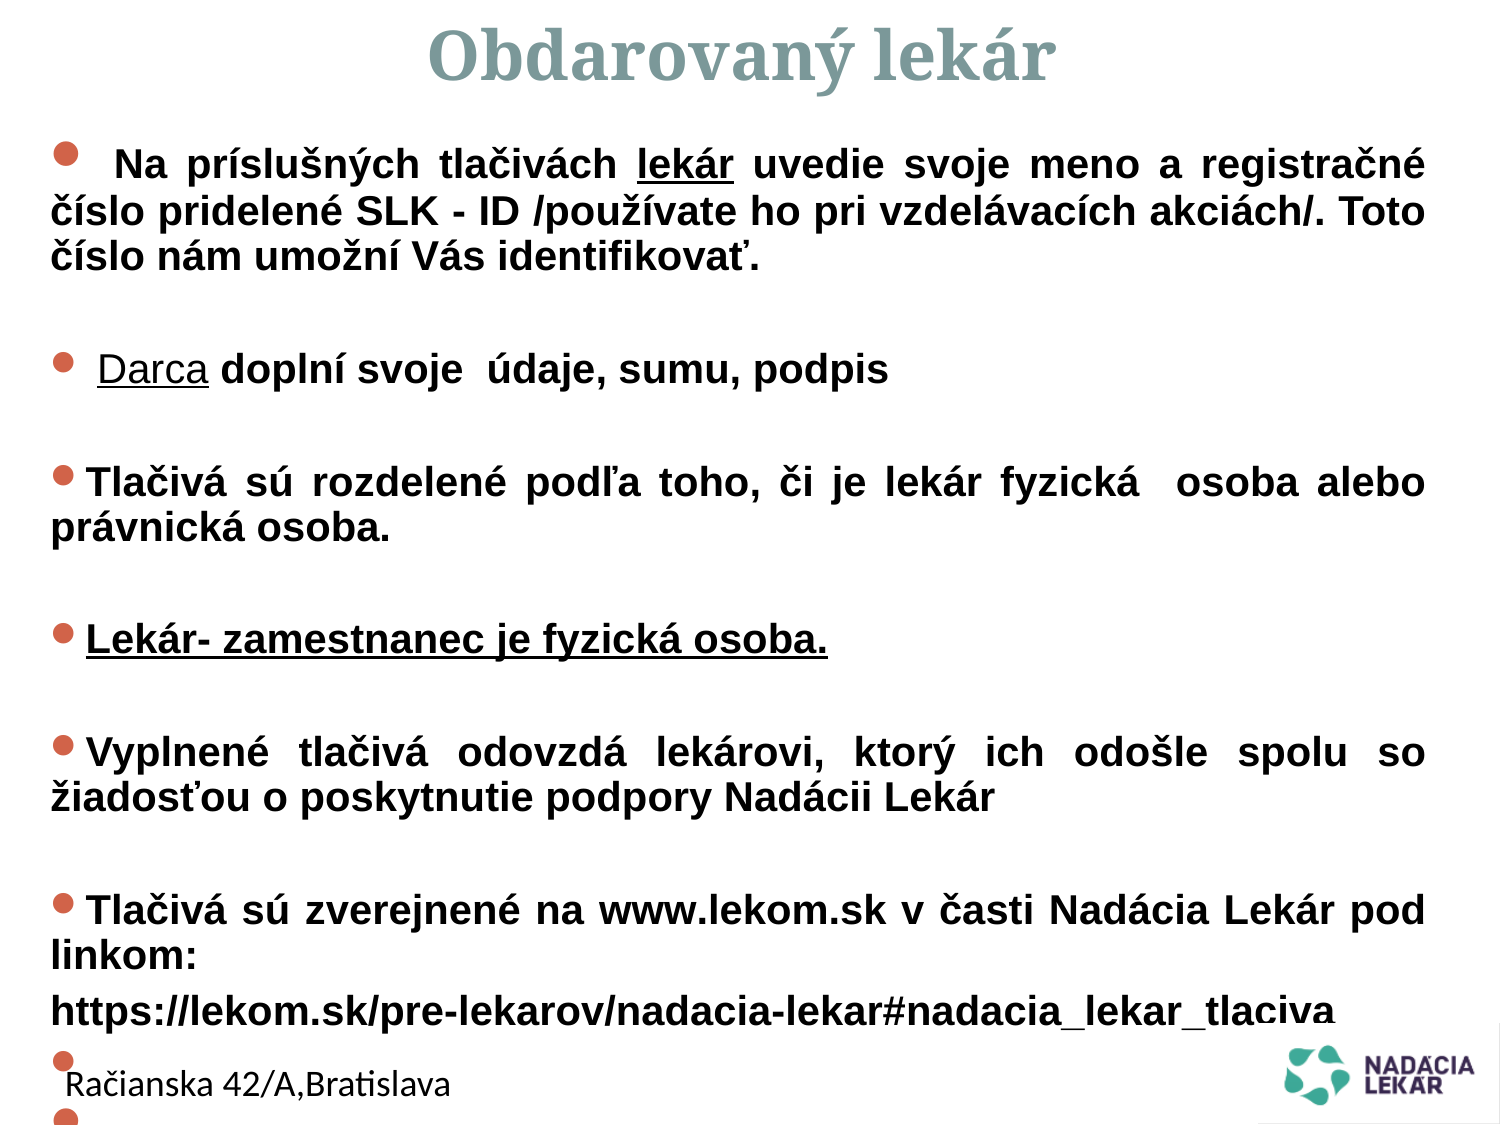

# Obdarovaný lekár
 Na príslušných tlačivách lekár uvedie svoje meno a registračné číslo pridelené SLK - ID /používate ho pri vzdelávacích akciách/. Toto číslo nám umožní Vás identifikovať.
 Darca doplní svoje údaje, sumu, podpis
Tlačivá sú rozdelené podľa toho, či je lekár fyzická osoba alebo právnická osoba.
Lekár- zamestnanec je fyzická osoba.
Vyplnené tlačivá odovzdá lekárovi, ktorý ich odošle spolu so žiadosťou o poskytnutie podpory Nadácii Lekár
Tlačivá sú zverejnené na www.lekom.sk v časti Nadácia Lekár pod linkom:
https://lekom.sk/pre-lekarov/nadacia-lekar#nadacia_lekar_tlaciva
Račianska 42/A,Bratislava